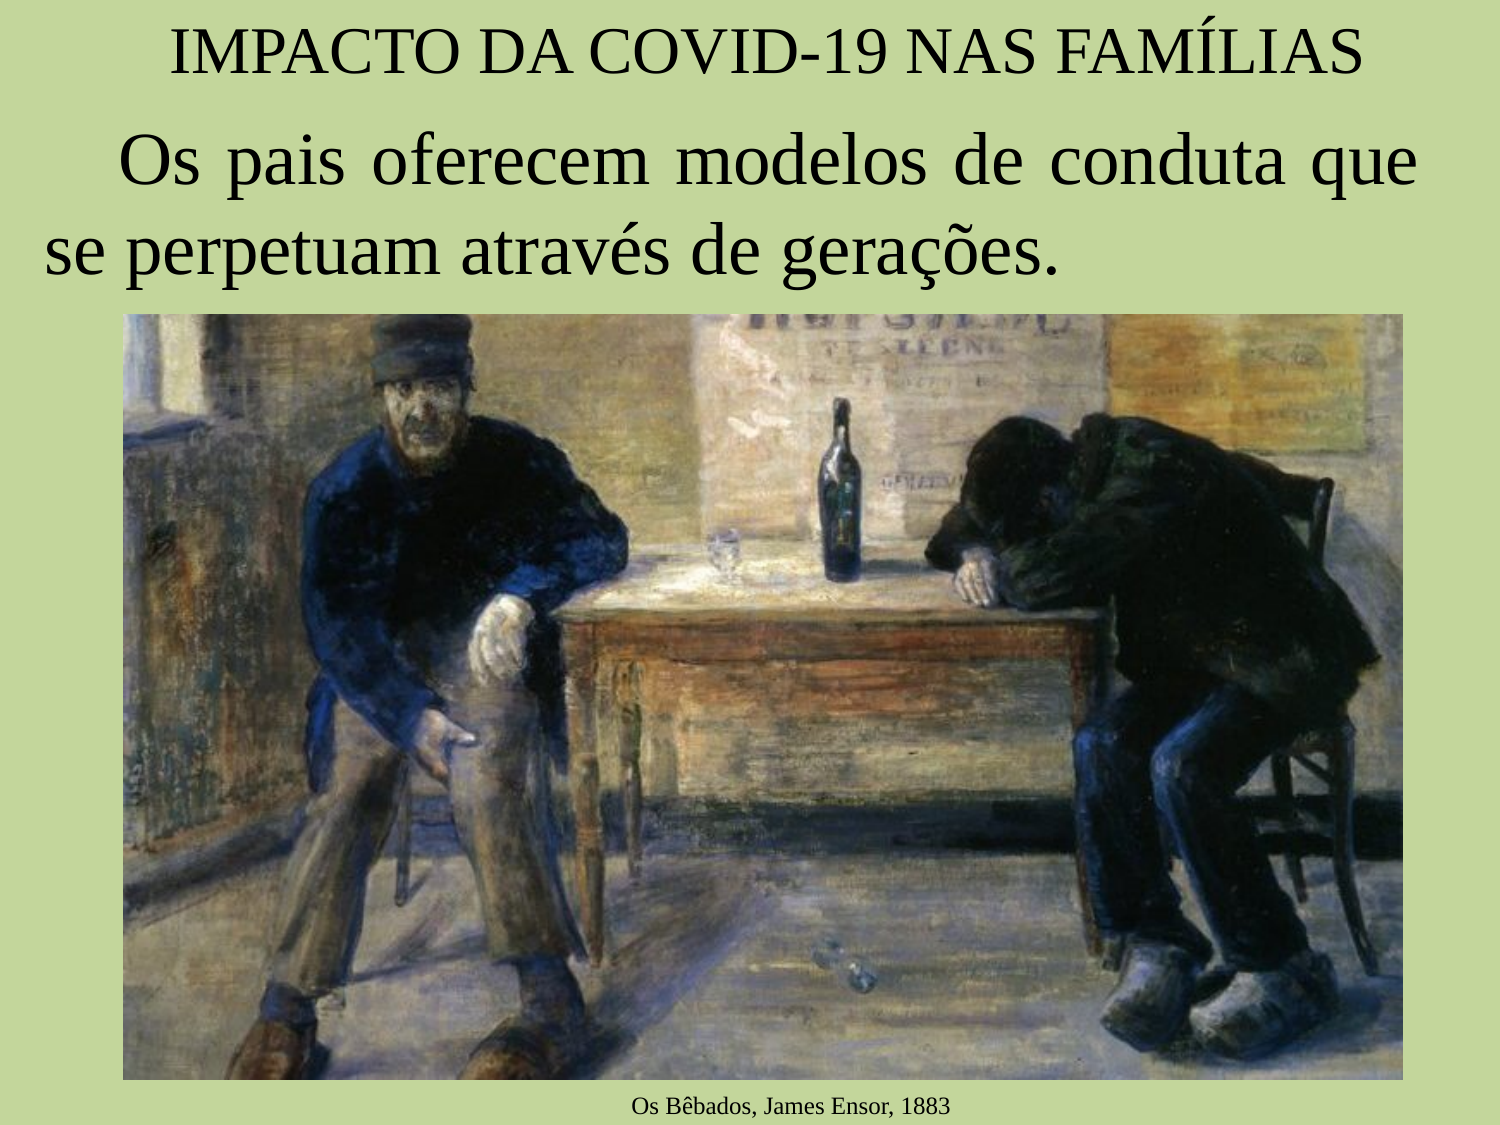

IMPACTO DA COVID-19 NAS FAMÍLIAS
	Os pais oferecem modelos de conduta que se perpetuam através de gerações.
Os Bêbados, James Ensor, 1883